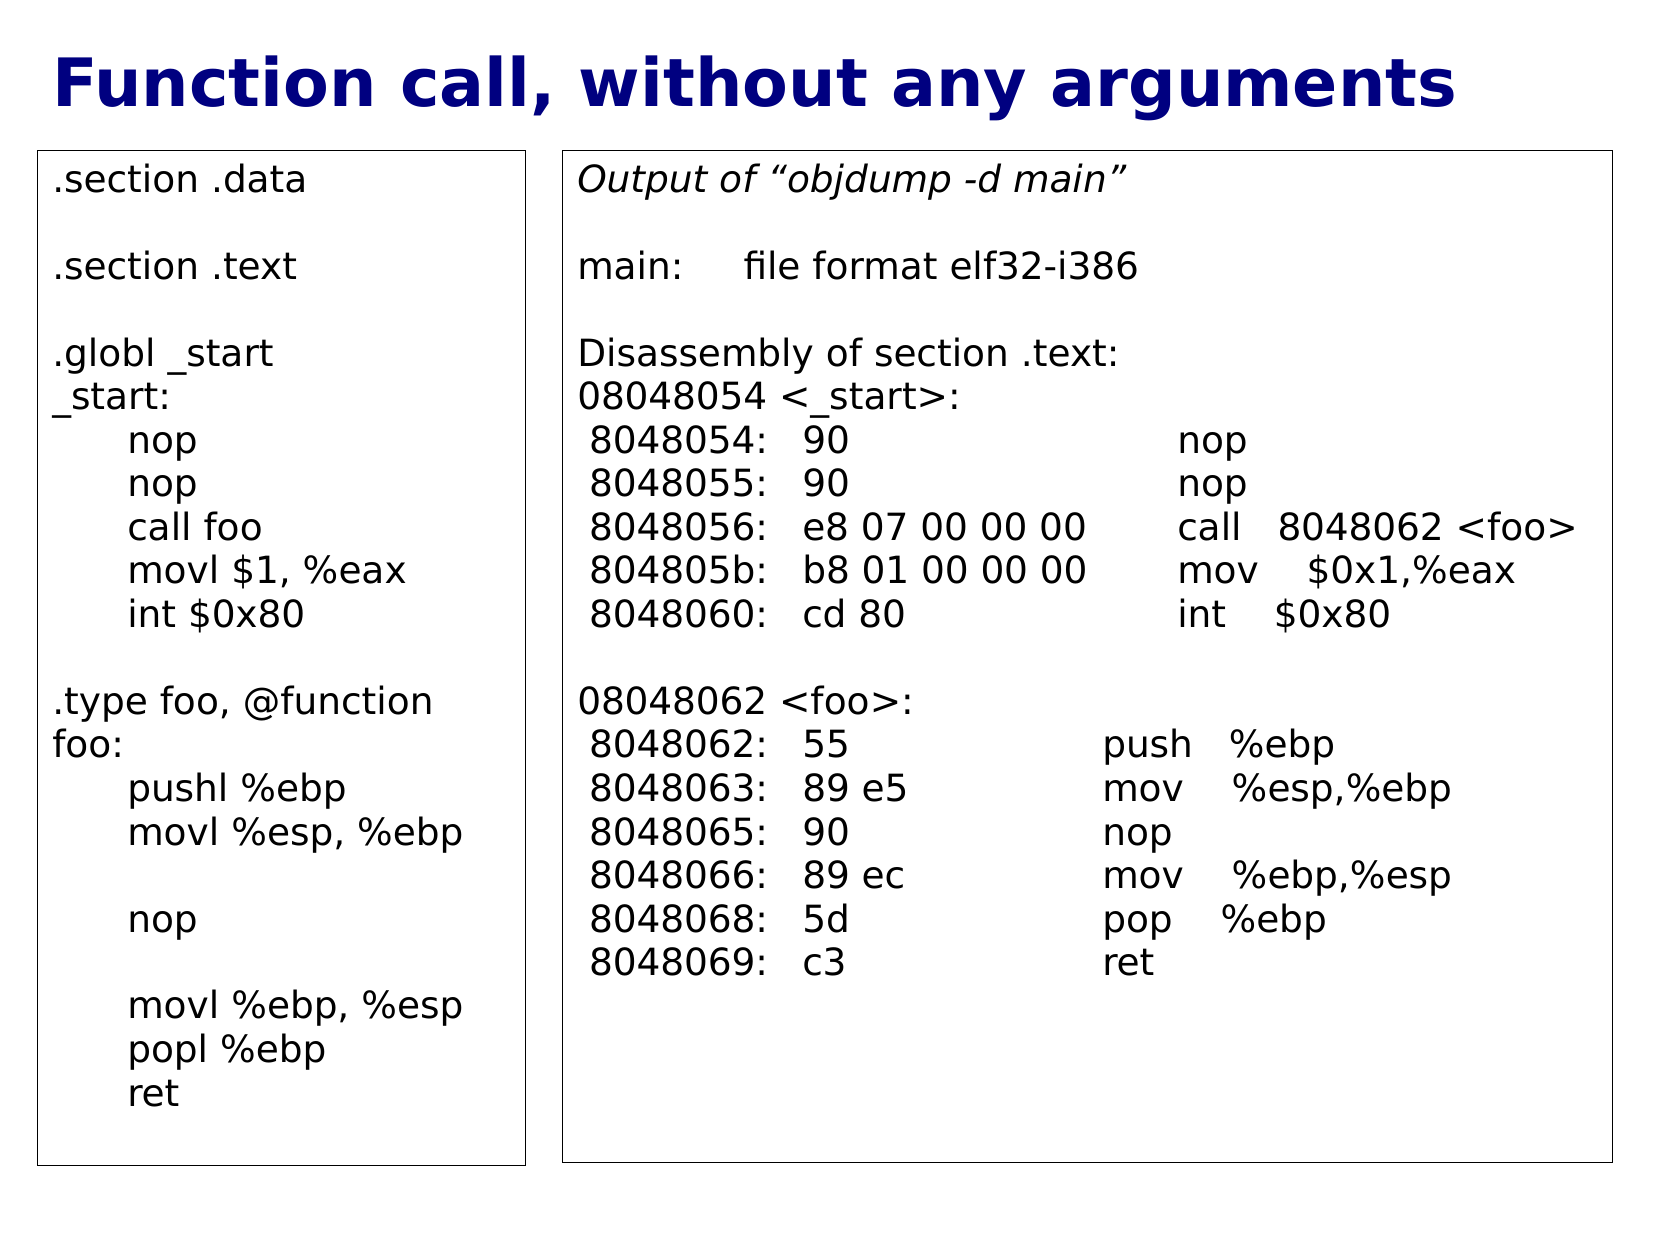

Function call, without any arguments
.section .data
.section .text
.globl _start
_start:
	nop
	nop
	call foo
	movl $1, %eax
	int $0x80
.type foo, @function
foo:
	pushl %ebp
	movl %esp, %ebp
	nop
	movl %ebp, %esp
	popl %ebp
	ret
Output of “objdump -d main”
main: file format elf32-i386
Disassembly of section .text:
08048054 <_start>:
 8048054:	90 		nop
 8048055:	90 		nop
 8048056:	e8 07 00 00 00 	call 8048062 <foo>
 804805b:	b8 01 00 00 00 	mov $0x1,%eax
 8048060:	cd 80 		int $0x80
08048062 <foo>:
 8048062:	55 	push %ebp
 8048063:	89 e5 	mov %esp,%ebp
 8048065:	90 	nop
 8048066:	89 ec 	mov %ebp,%esp
 8048068:	5d 	pop %ebp
 8048069:	c3 	ret